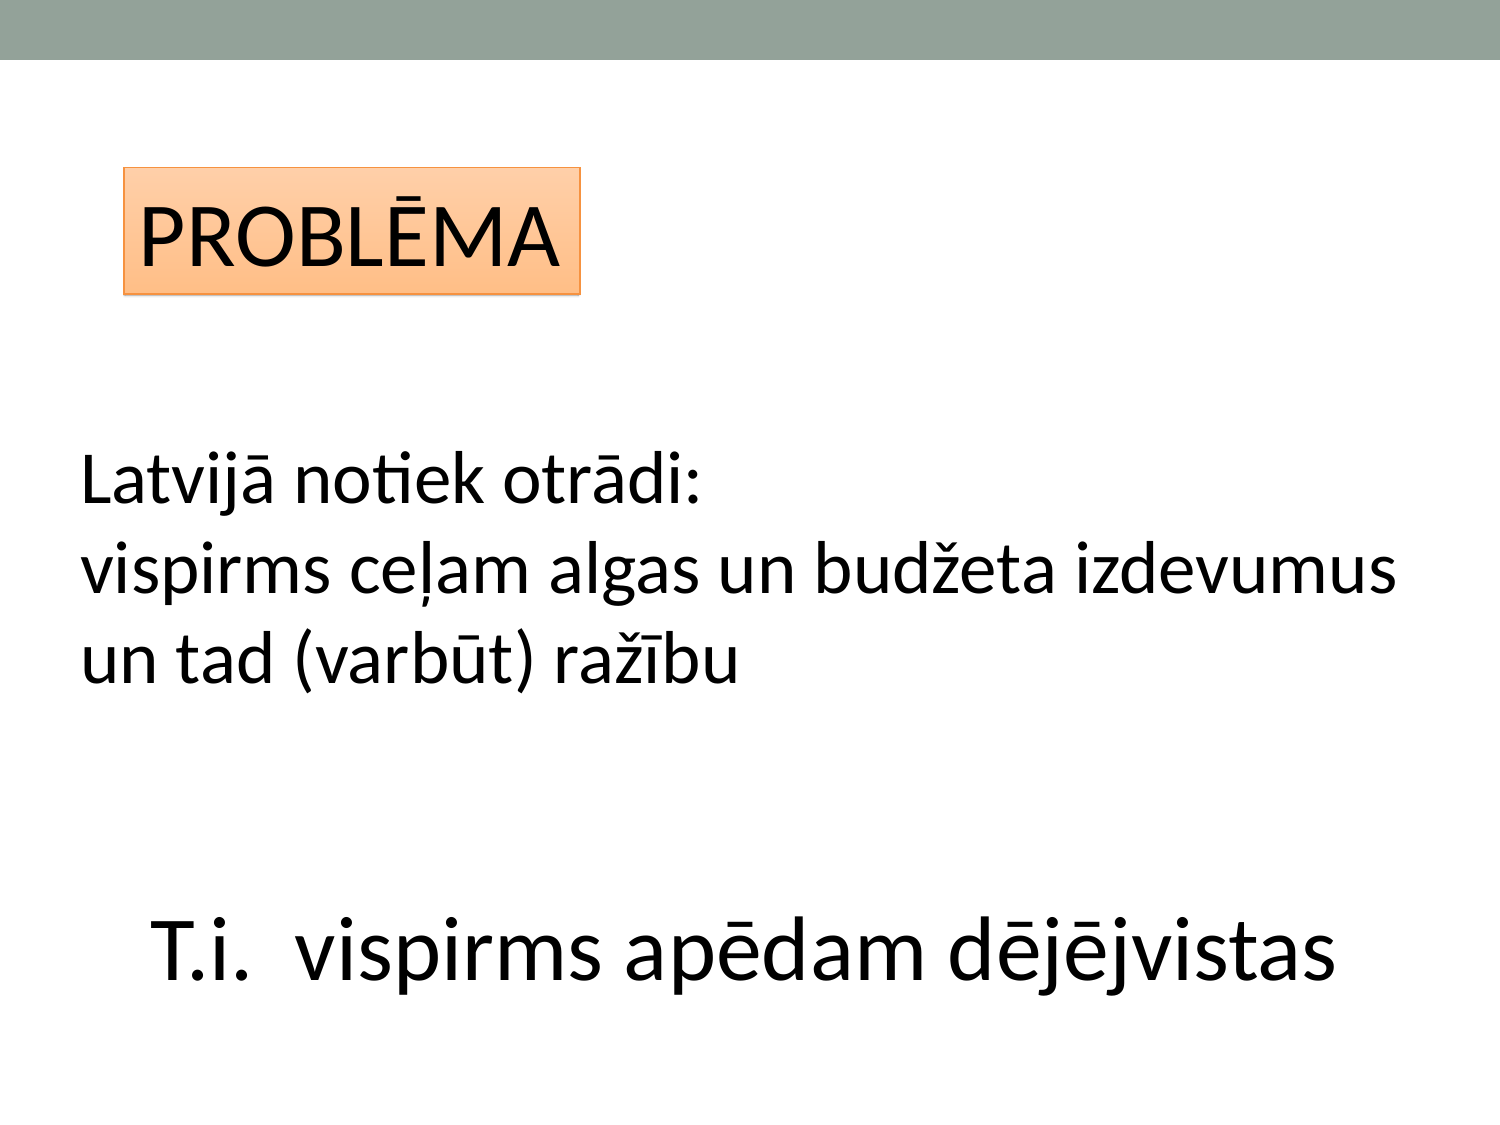

PROBLĒMA
Latvijā notiek otrādi:
vispirms ceļam algas un budžeta izdevumus
un tad (varbūt) ražību
T.i. vispirms apēdam dējējvistas